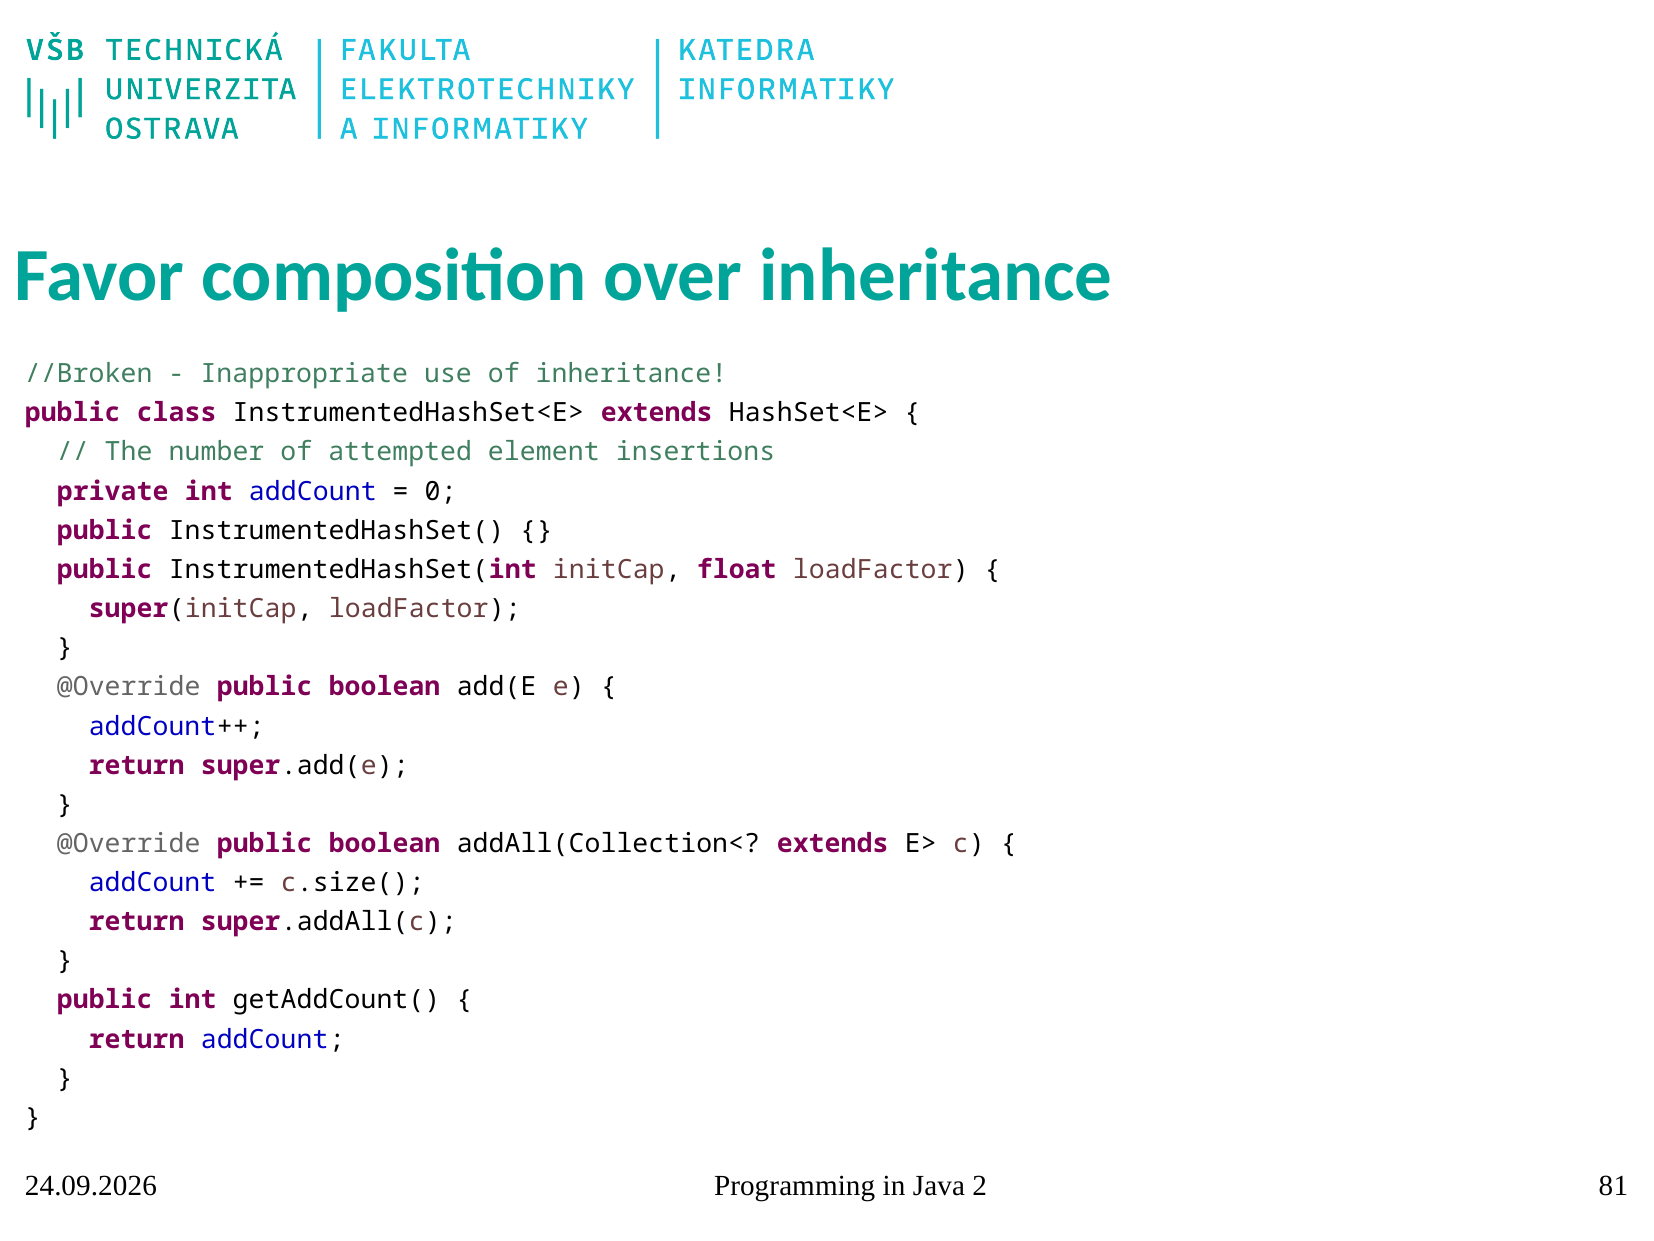

# Favor composition over inheritance
//Broken - Inappropriate use of inheritance!
public class InstrumentedHashSet<E> extends HashSet<E> {
 // The number of attempted element insertions
 private int addCount = 0;
 public InstrumentedHashSet() {}
 public InstrumentedHashSet(int initCap, float loadFactor) {
 super(initCap, loadFactor);
 }
 @Override public boolean add(E e) {
 addCount++;
 return super.add(e);
 }
 @Override public boolean addAll(Collection<? extends E> c) {
 addCount += c.size();
 return super.addAll(c);
 }
 public int getAddCount() {
 return addCount;
 }
}
Programming in Java 2
81